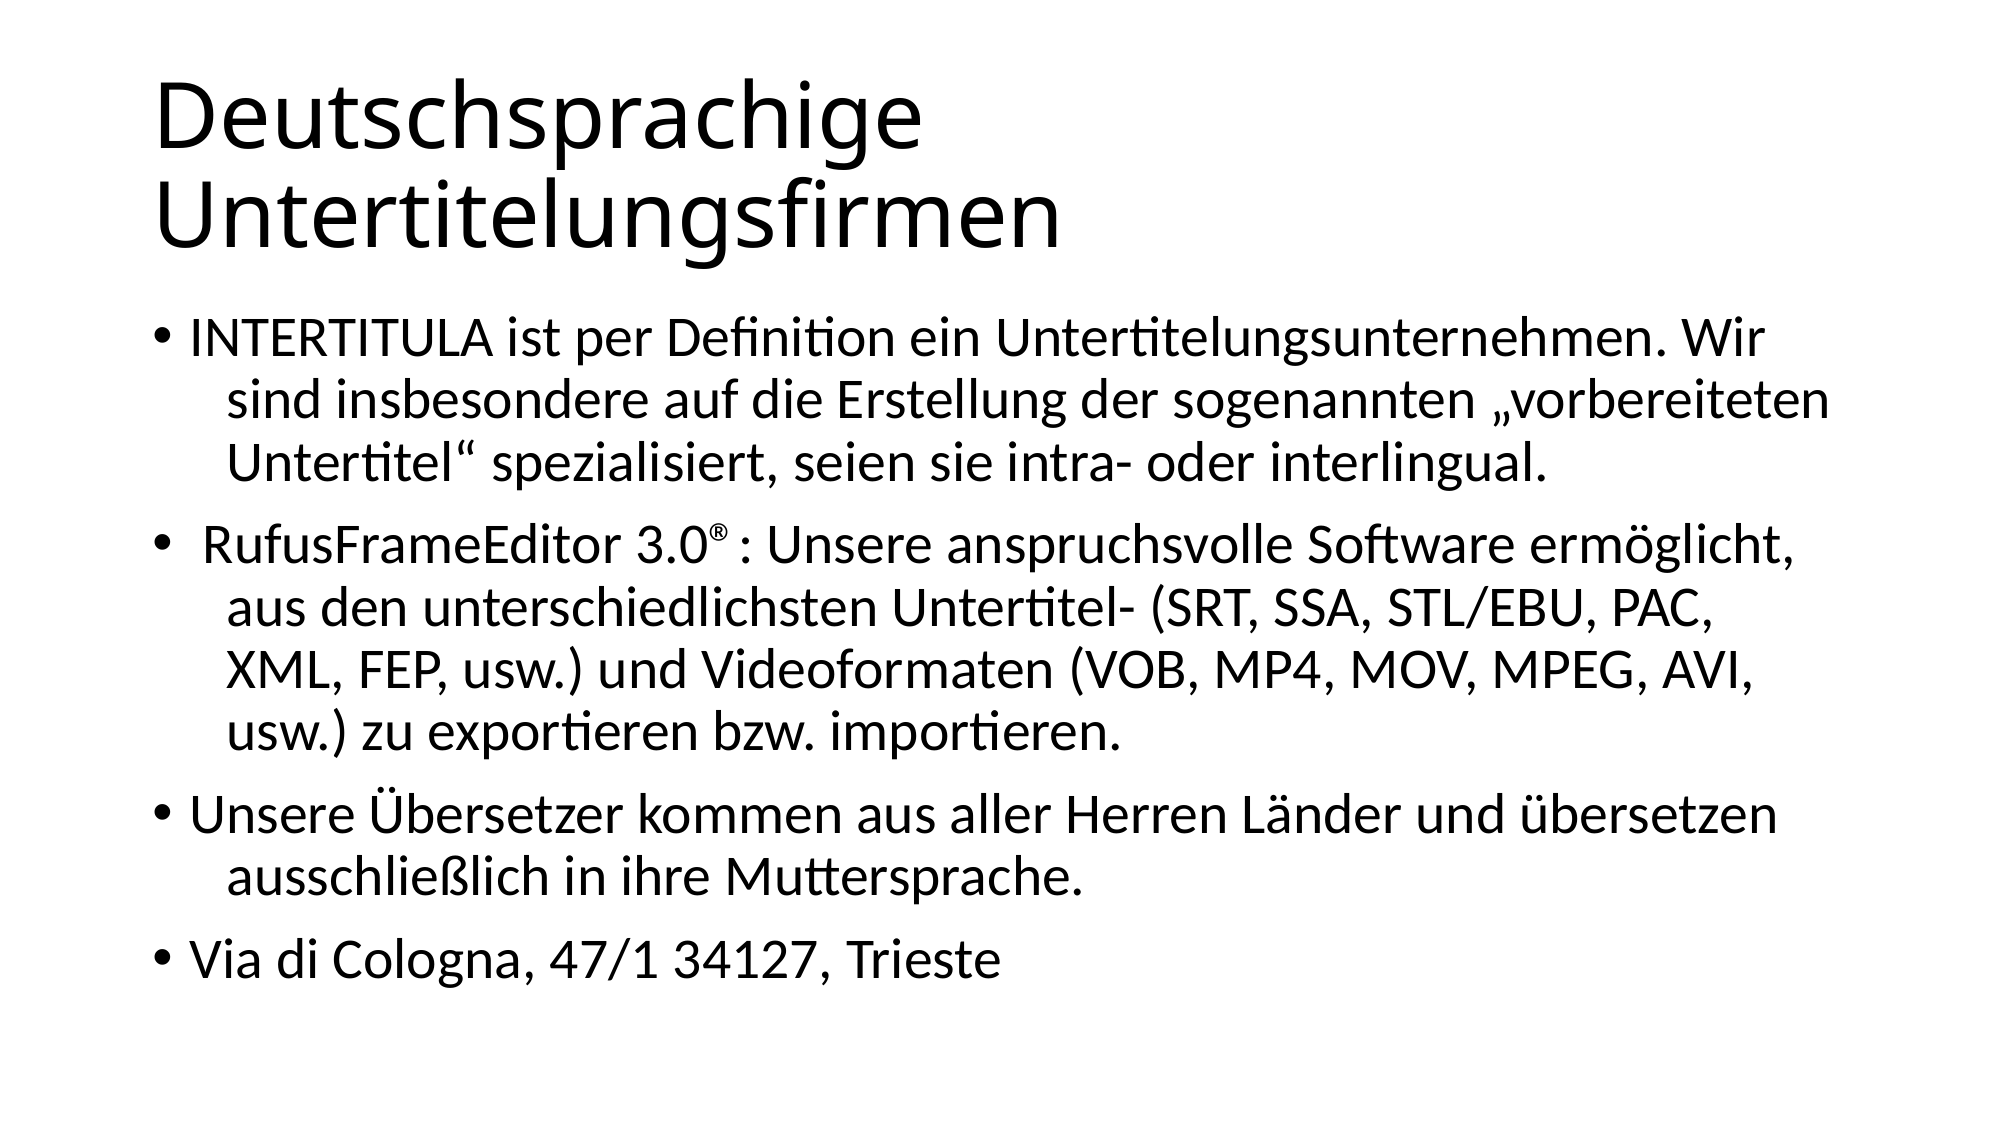

# Deutschsprachige Untertitelungsfirmen
INTERTITULA ist per Definition ein Untertitelungsunternehmen. Wir sind insbesondere auf die Erstellung der sogenannten „vorbereiteten Untertitel“ spezialisiert, seien sie intra- oder interlingual.
 RufusFrameEditor 3.0®: Unsere anspruchsvolle Software ermöglicht, aus den unterschiedlichsten Untertitel- (SRT, SSA, STL/EBU, PAC, XML, FEP, usw.) und Videoformaten (VOB, MP4, MOV, MPEG, AVI, usw.) zu exportieren bzw. importieren.
Unsere Übersetzer kommen aus aller Herren Länder und übersetzen ausschließlich in ihre Muttersprache.
Via di Cologna, 47/1 34127, Trieste